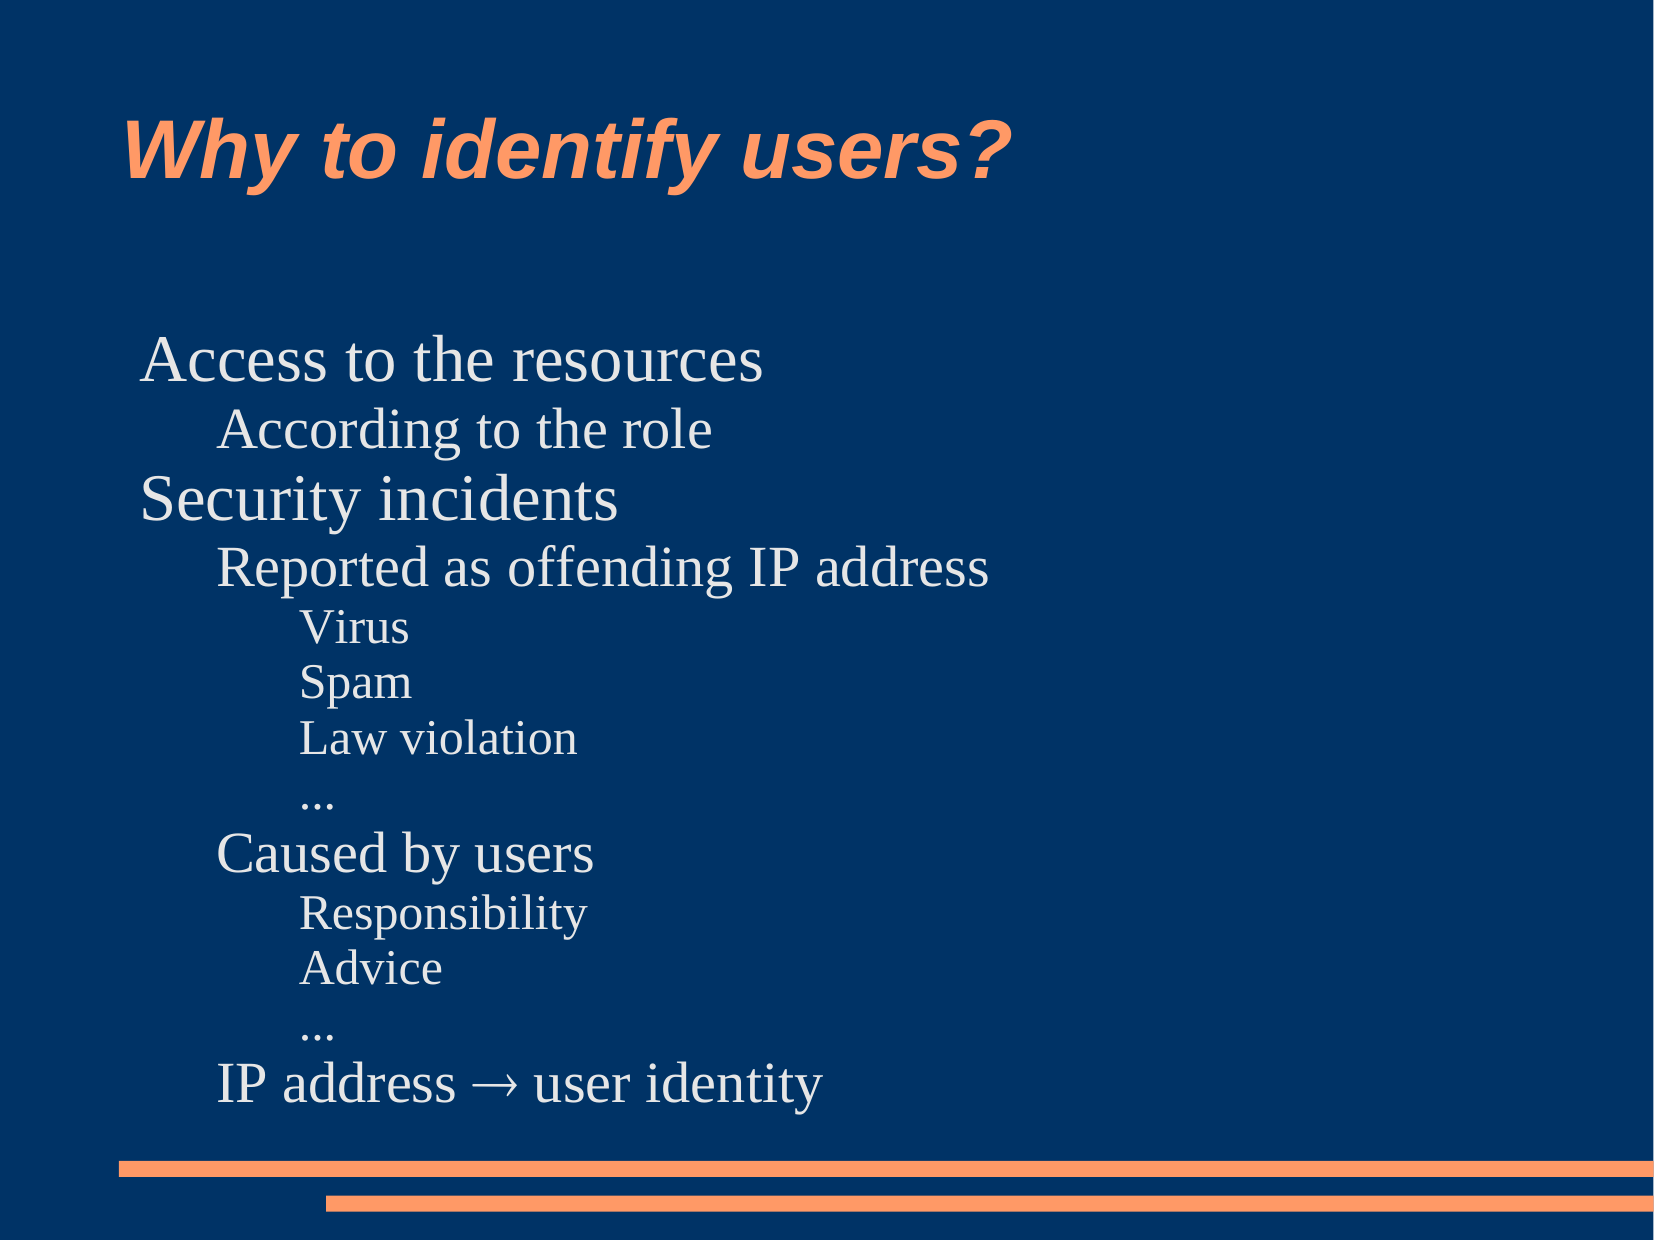

# Why to identify users?
Access to the resources
According to the role
Security incidents
Reported as offending IP address
Virus
Spam
Law violation
...
Caused by users
Responsibility
Advice
...
IP address  user identity